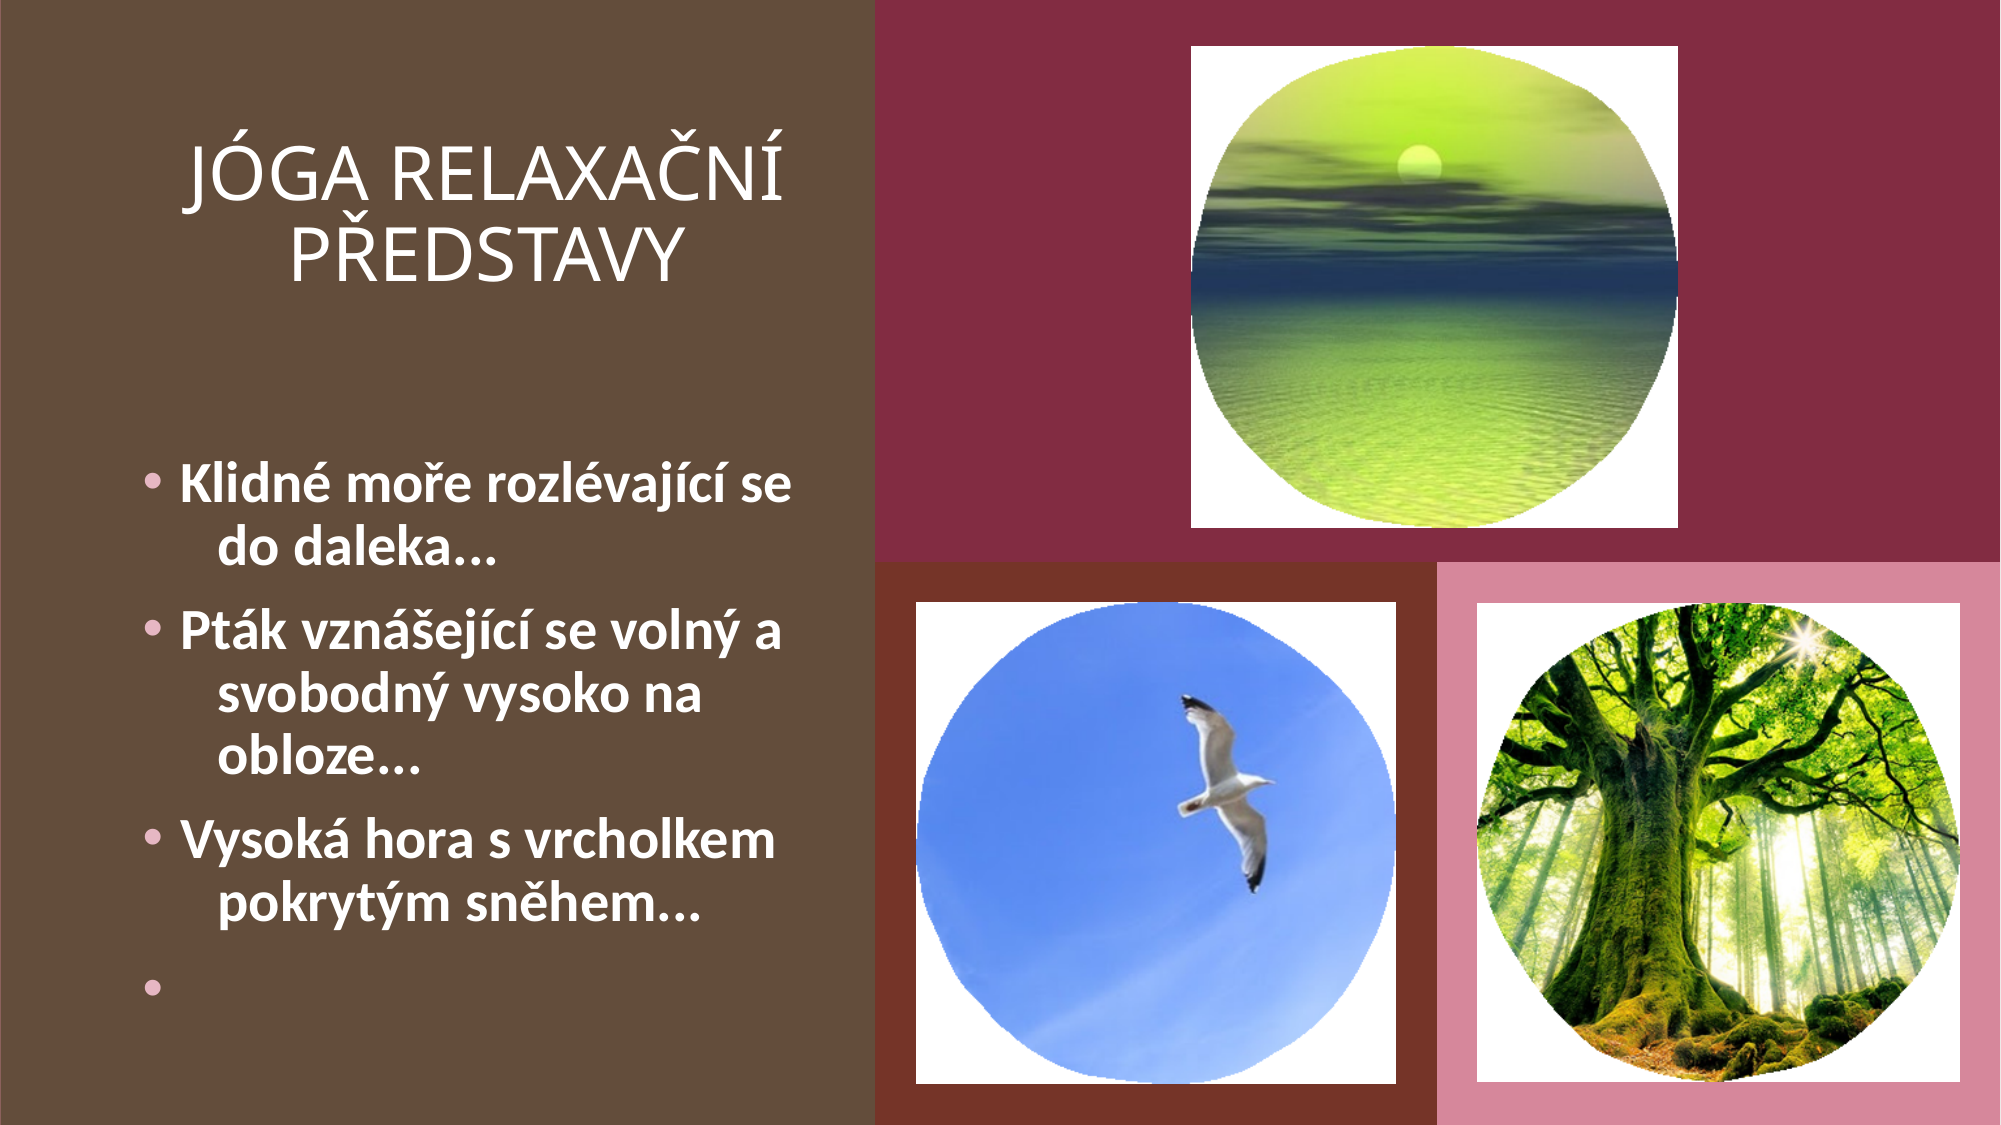

# JÓGA RELAXAČNÍ PŘEDSTAVY
Klidné moře rozlévající se do daleka...
Pták vznášející se volný a svobodný vysoko na obloze...
Vysoká hora s vrcholkem pokrytým sněhem...